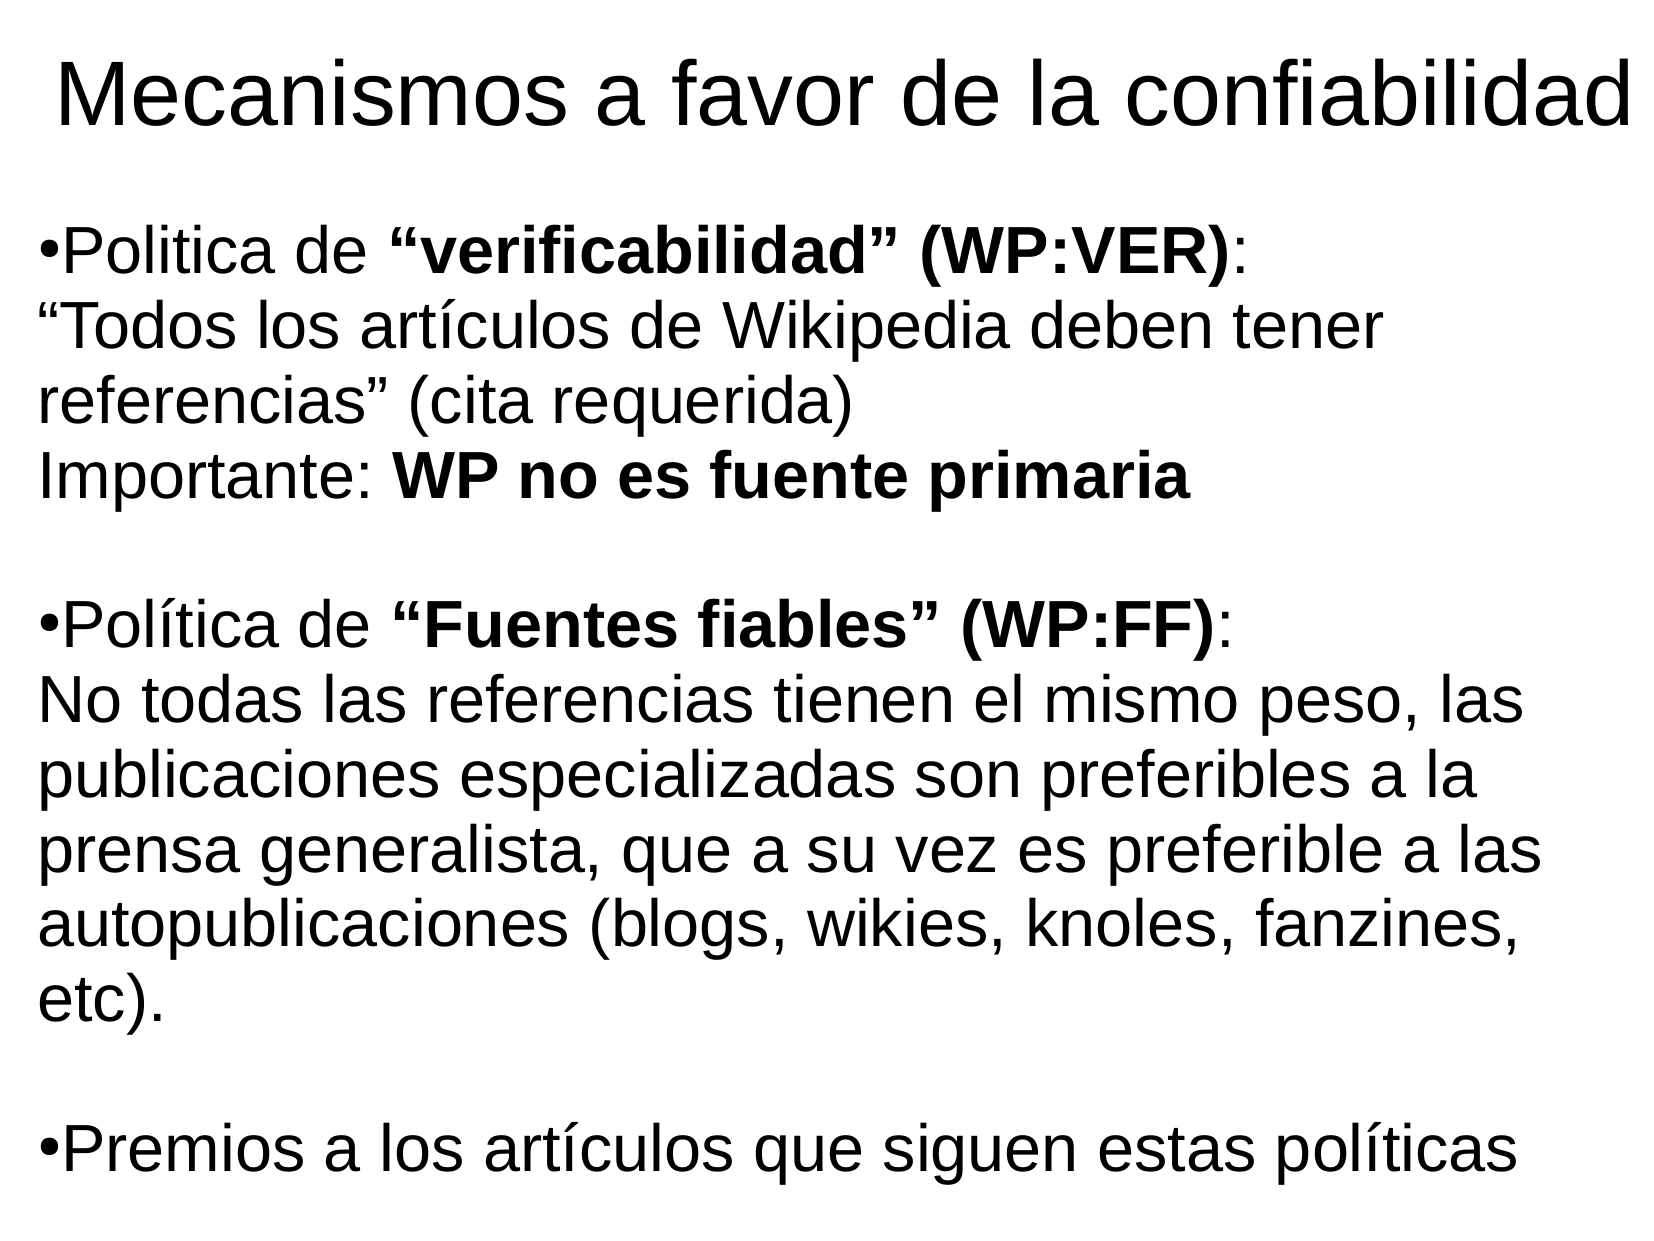

# Mecanismos a favor de la confiabilidad
Politica de “verificabilidad” (WP:VER):
“Todos los artículos de Wikipedia deben tener referencias” (cita requerida)
Importante: WP no es fuente primaria
Política de “Fuentes fiables” (WP:FF):
No todas las referencias tienen el mismo peso, las publicaciones especializadas son preferibles a la prensa generalista, que a su vez es preferible a las autopublicaciones (blogs, wikies, knoles, fanzines, etc).
Premios a los artículos que siguen estas políticas